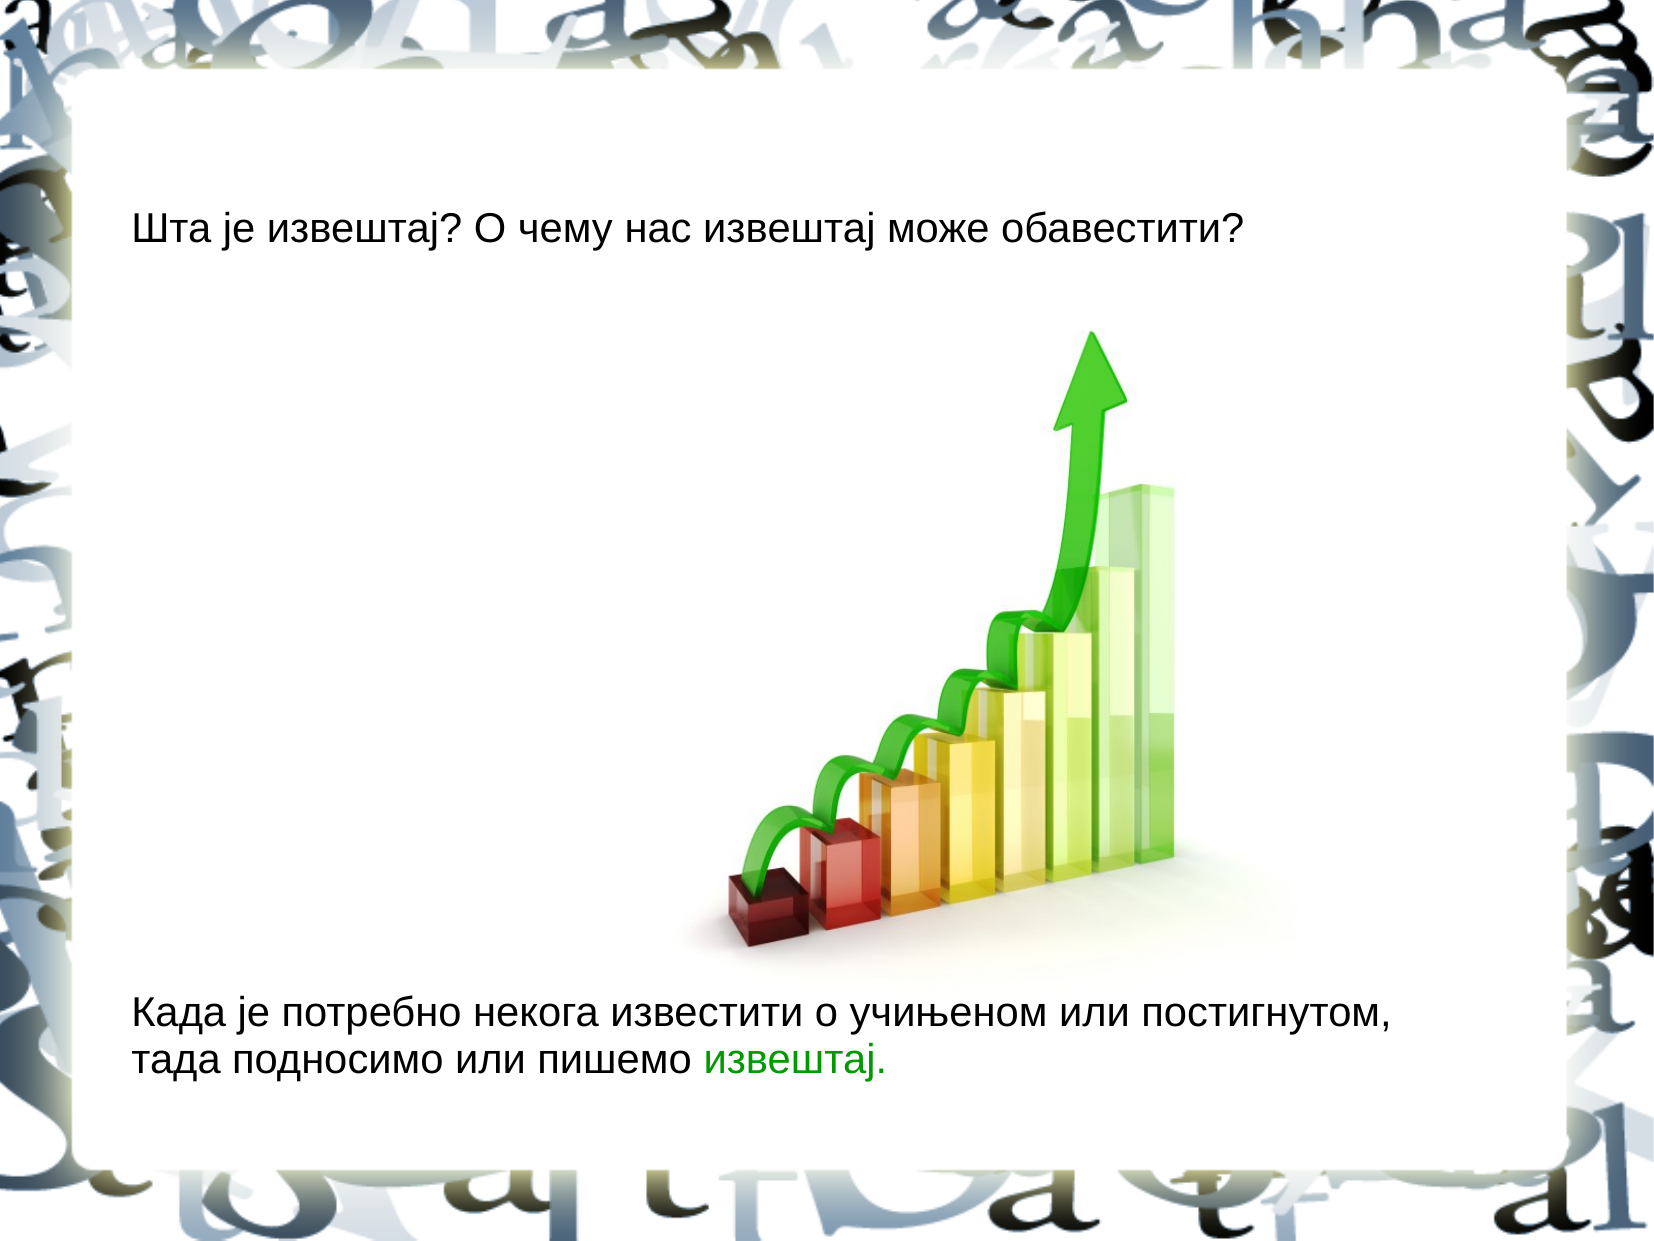

Шта је извештај? О чему нас извештај може обавестити?
Када је потребно некога известити о учињеном или постигнутом, тада подносимо или пишемо извештај.